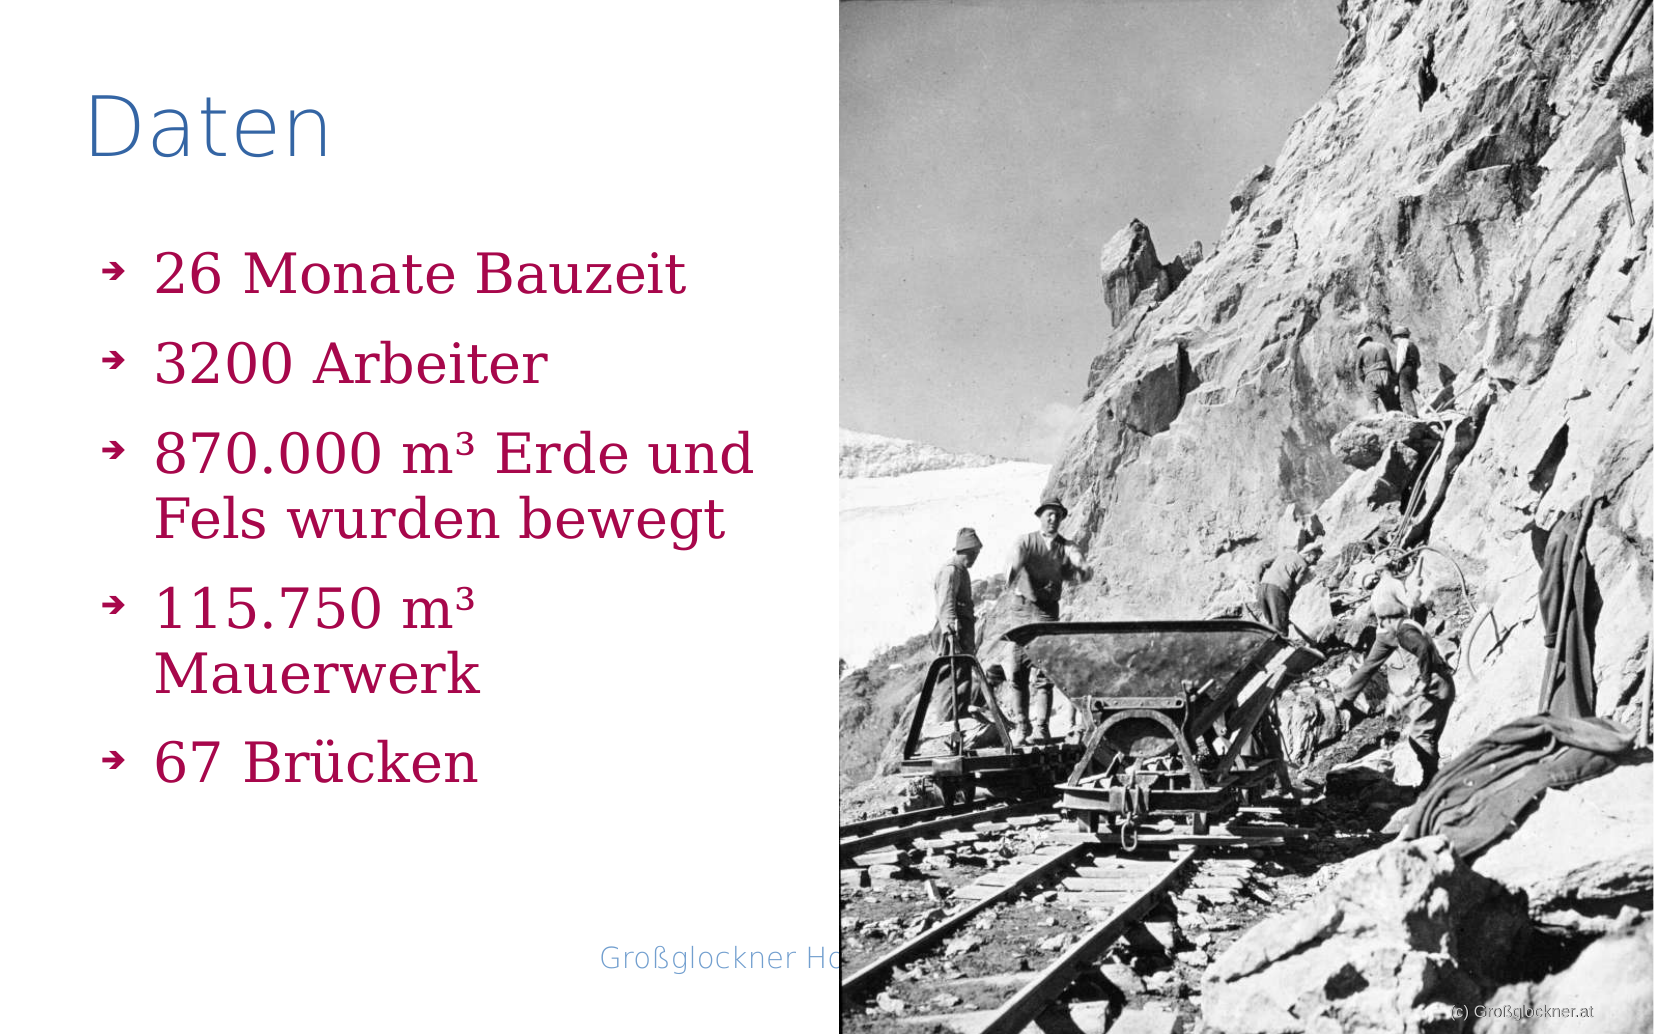

# Daten
26 Monate Bauzeit
3200 Arbeiter
870.000 m³ Erde und Fels wurden bewegt
115.750 m³ Mauerwerk
67 Brücken
Großglockner Hochalpenstraße
4
(c) Großglockner.at